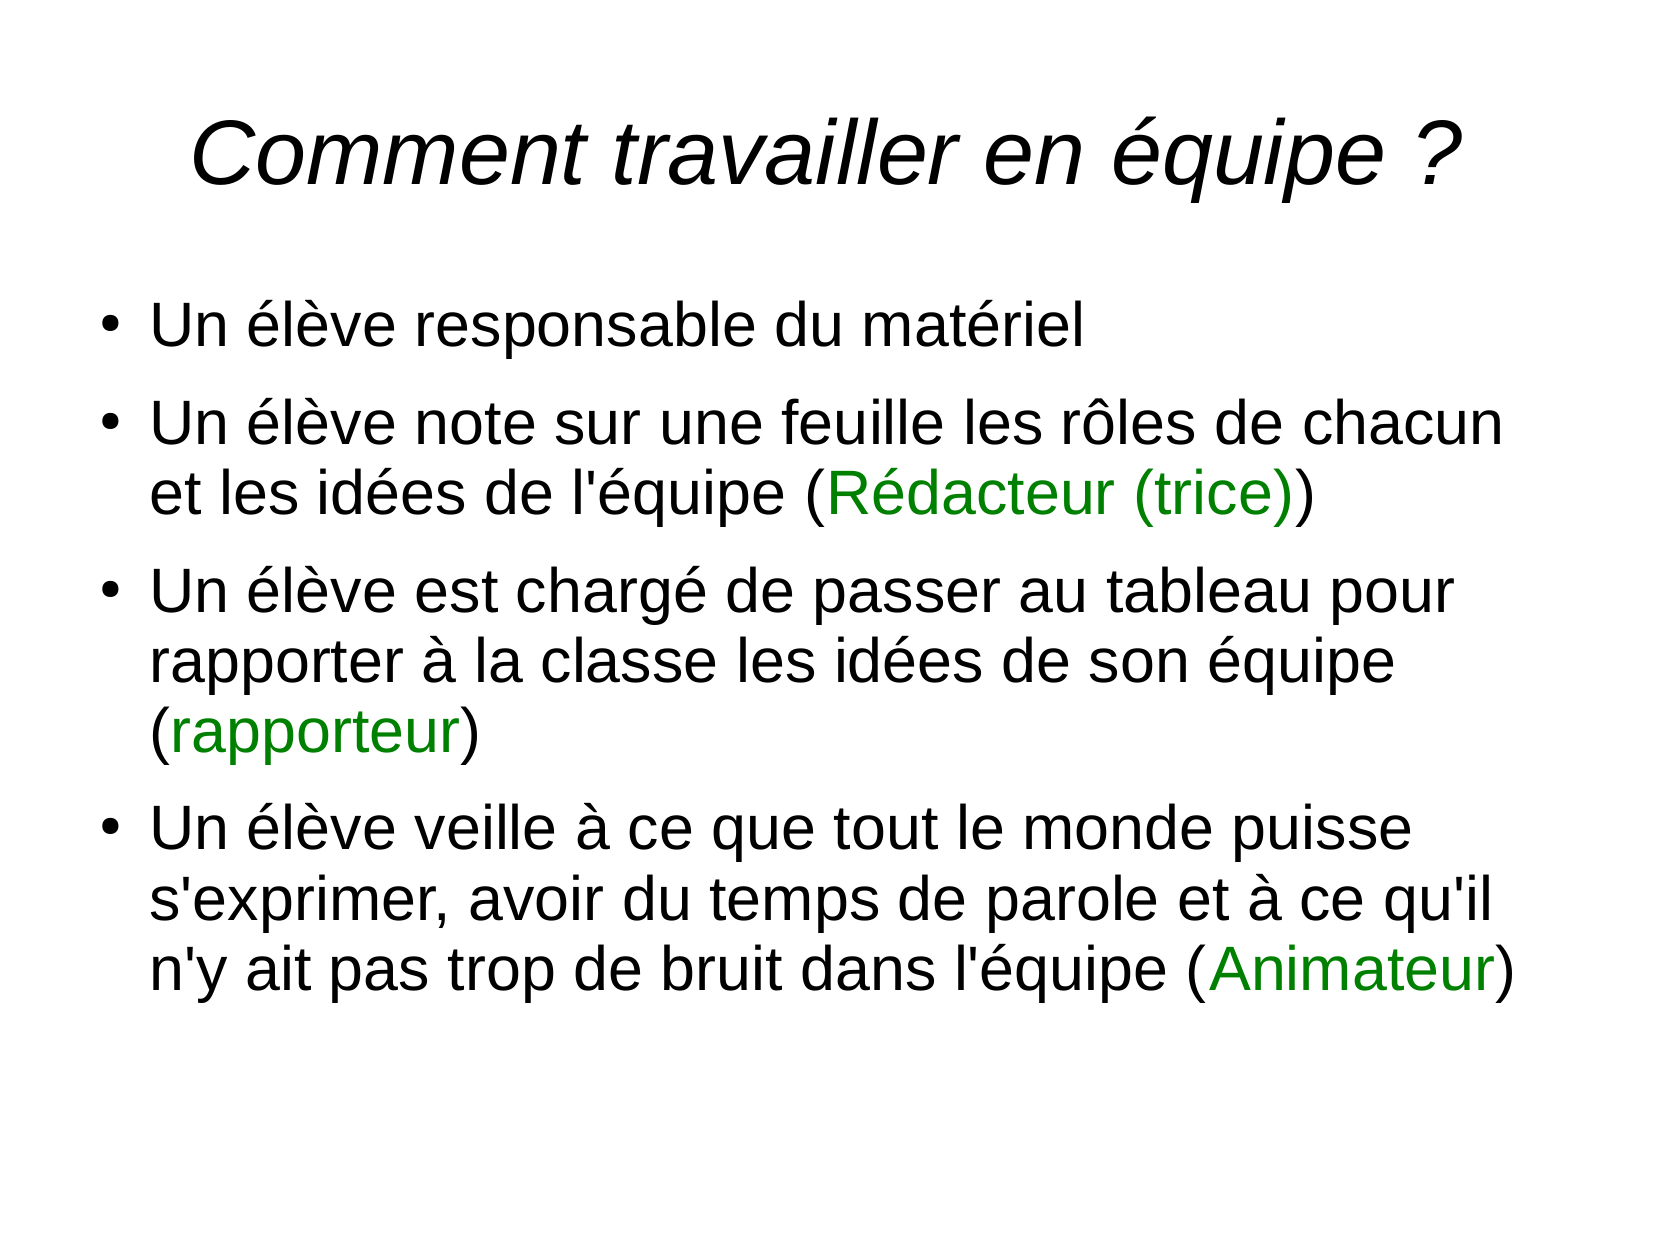

# Comment travailler en équipe ?
Un élève responsable du matériel
Un élève note sur une feuille les rôles de chacun et les idées de l'équipe (Rédacteur (trice))
Un élève est chargé de passer au tableau pour rapporter à la classe les idées de son équipe (rapporteur)
Un élève veille à ce que tout le monde puisse s'exprimer, avoir du temps de parole et à ce qu'il n'y ait pas trop de bruit dans l'équipe (Animateur)